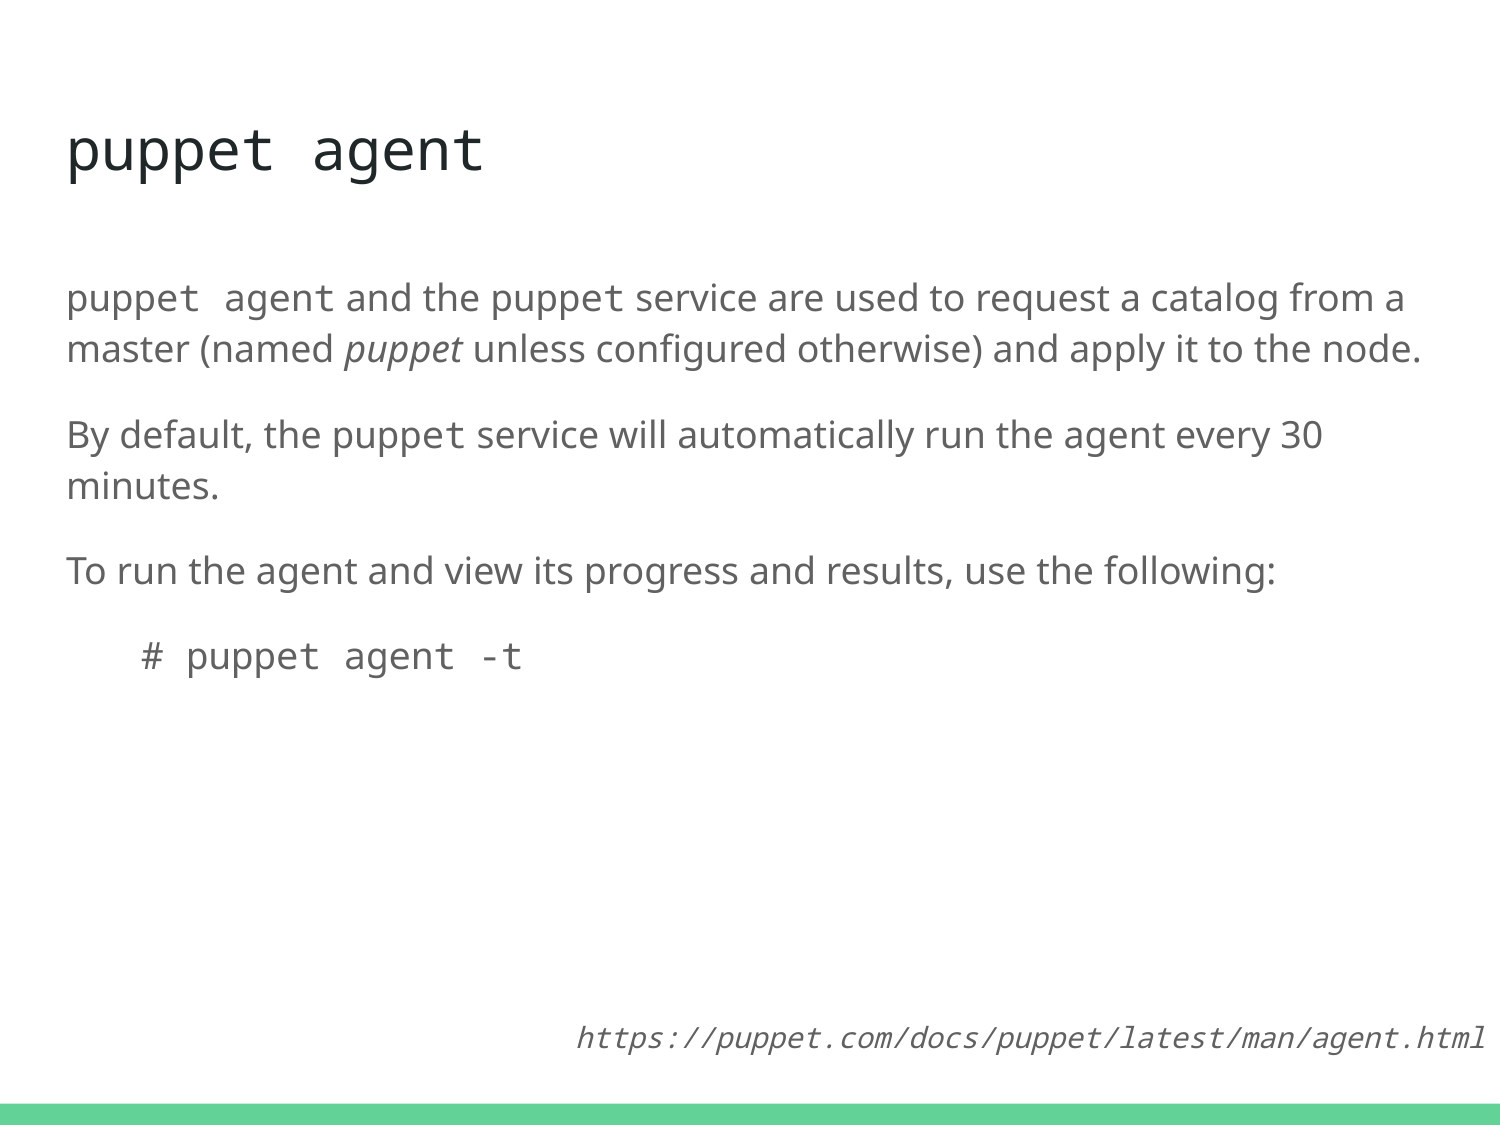

# puppet agent
puppet agent and the puppet service are used to request a catalog from a master (named puppet unless configured otherwise) and apply it to the node.
By default, the puppet service will automatically run the agent every 30 minutes.
To run the agent and view its progress and results, use the following:
# puppet agent -t
https://puppet.com/docs/puppet/latest/man/agent.html